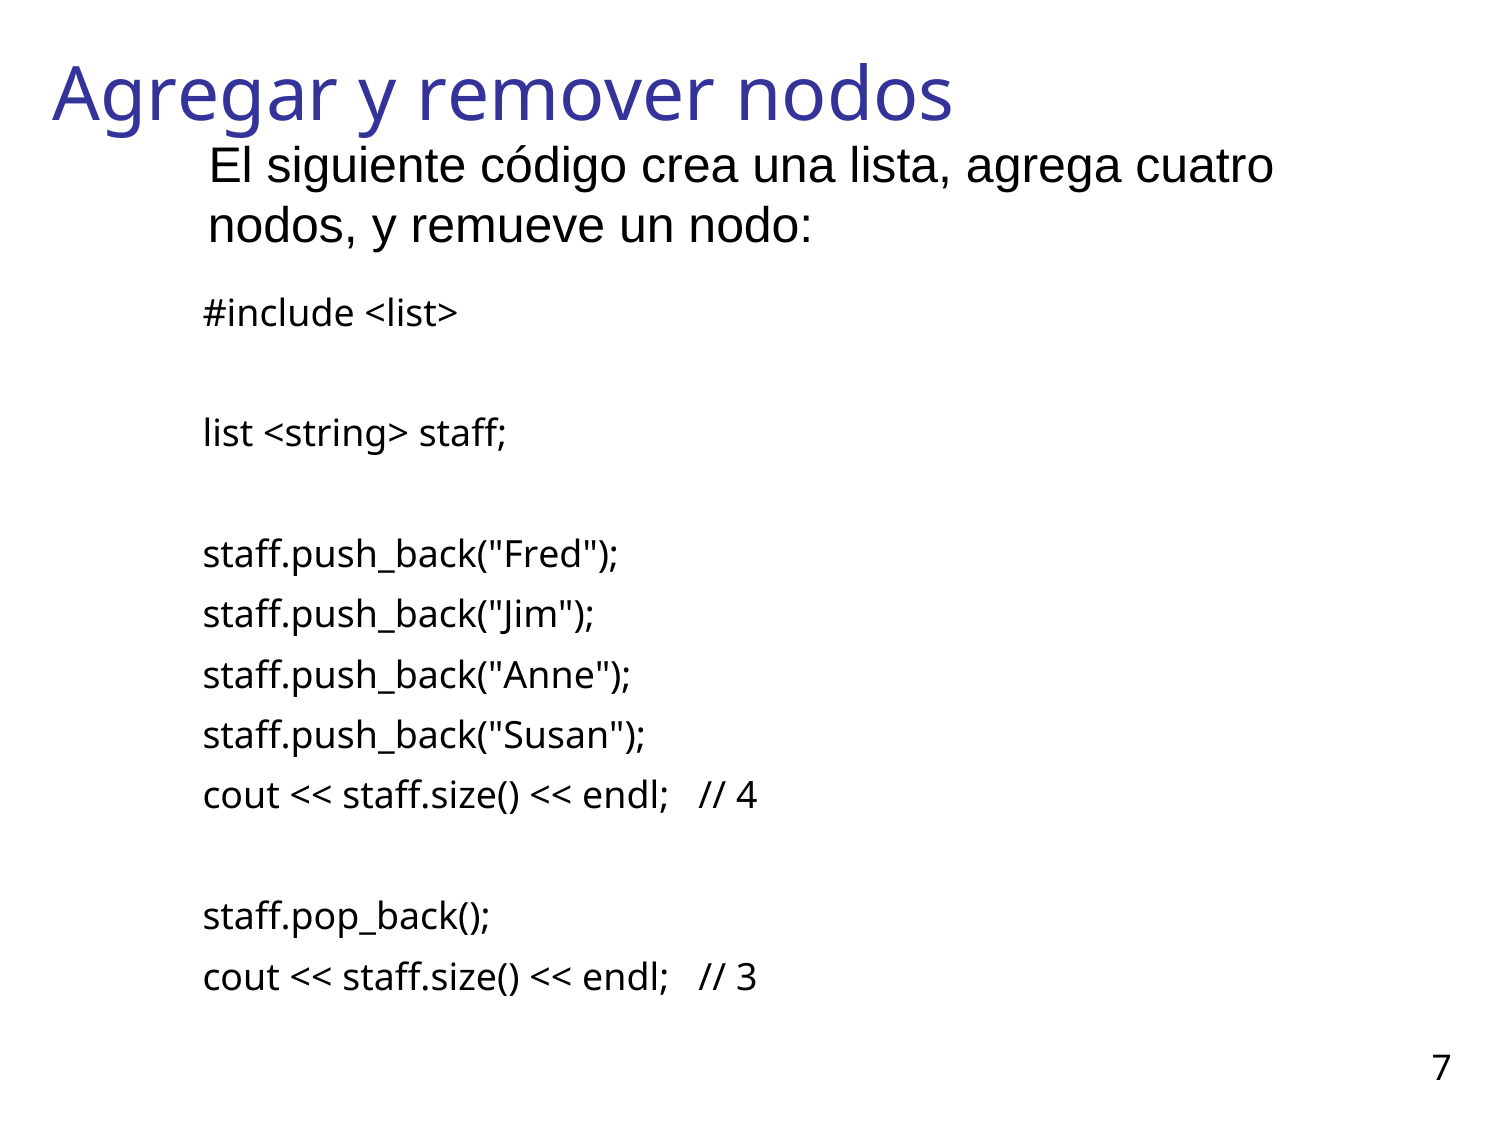

# Agregar y remover nodos
El siguiente código crea una lista, agrega cuatro nodos, y remueve un nodo:
#include <list>
list <string> staff;
staff.push_back("Fred");
staff.push_back("Jim");
staff.push_back("Anne");
staff.push_back("Susan");
cout << staff.size() << endl; // 4
staff.pop_back();
cout << staff.size() << endl; // 3
7